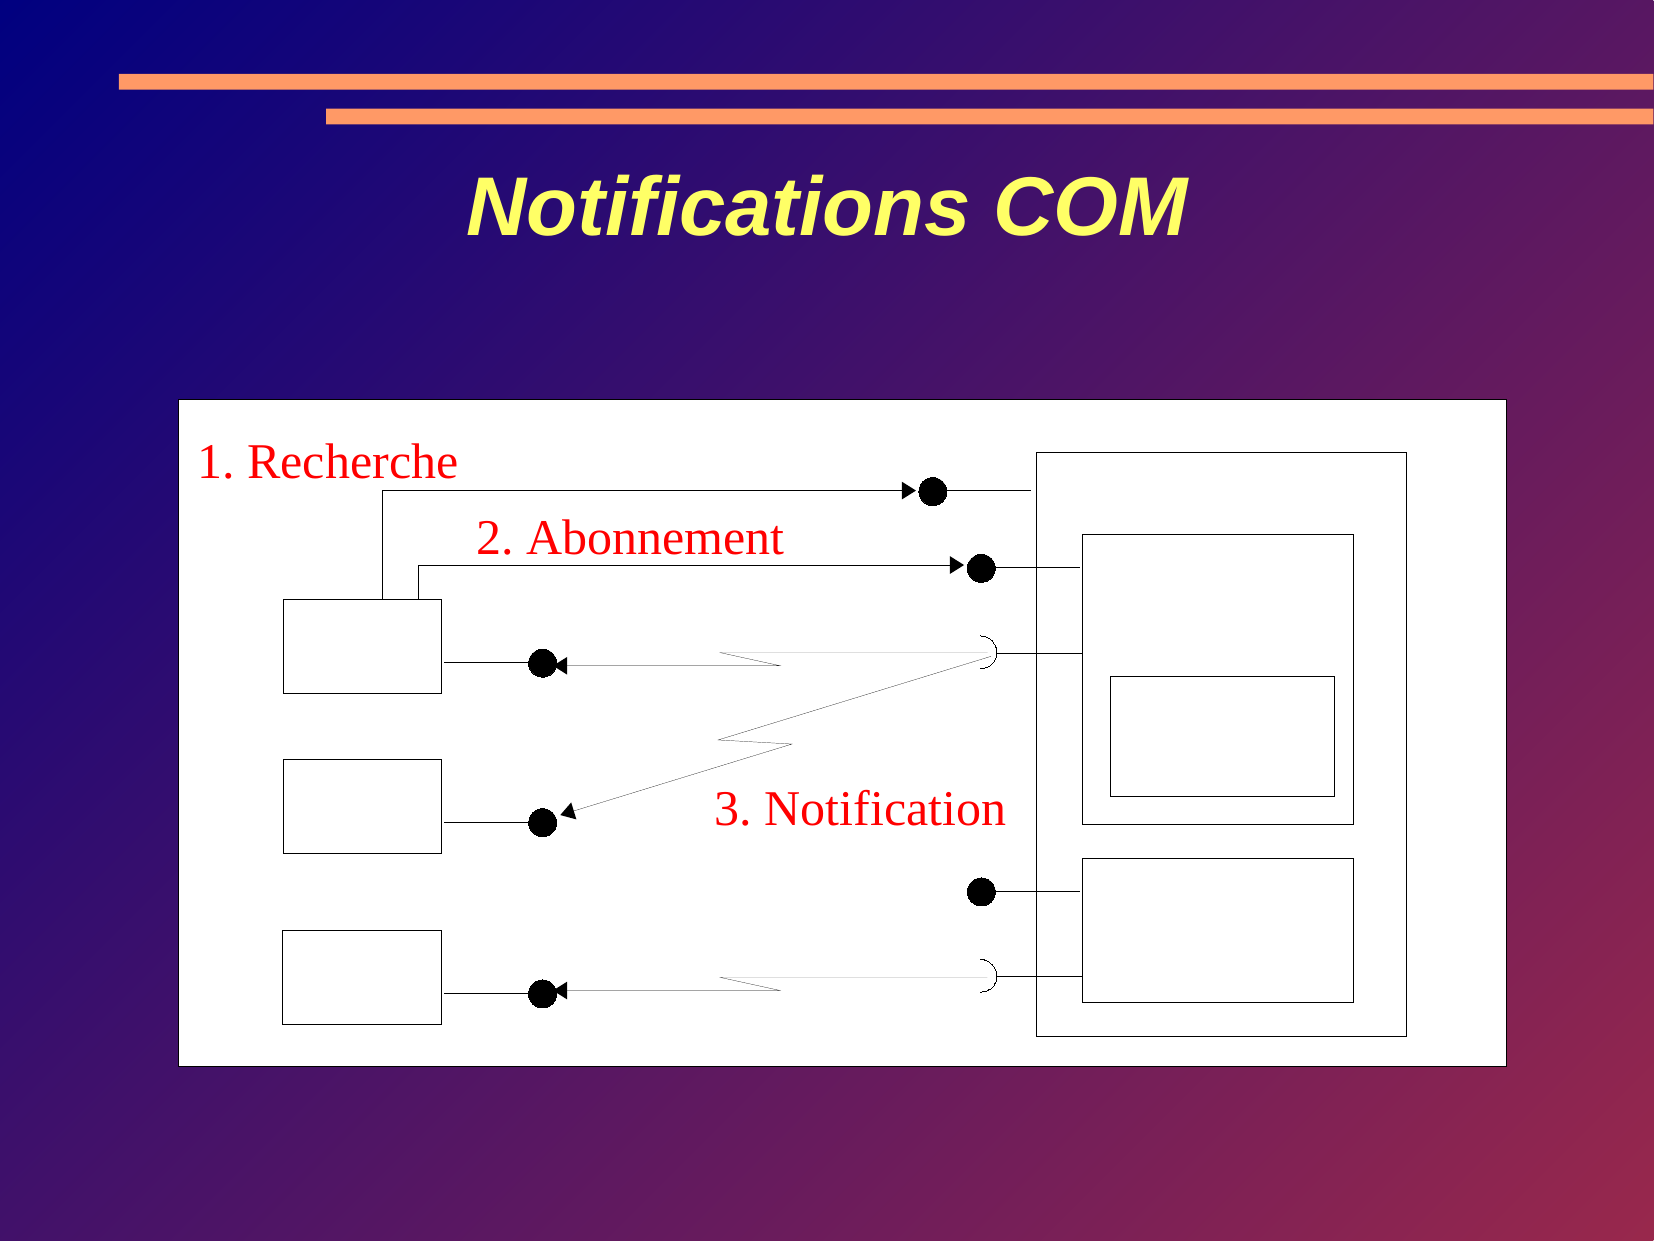

# Notifications COM
IConnectionPointContainer
1. Recherche
Serveur
Point de
connexion
IConnectionPoint
Liste des
clients
Point de
connexion
IConnectionPoint
2. Abonnement
Client
Interface 1
Client
Interface 1
3. Notification
Client
Interface 2